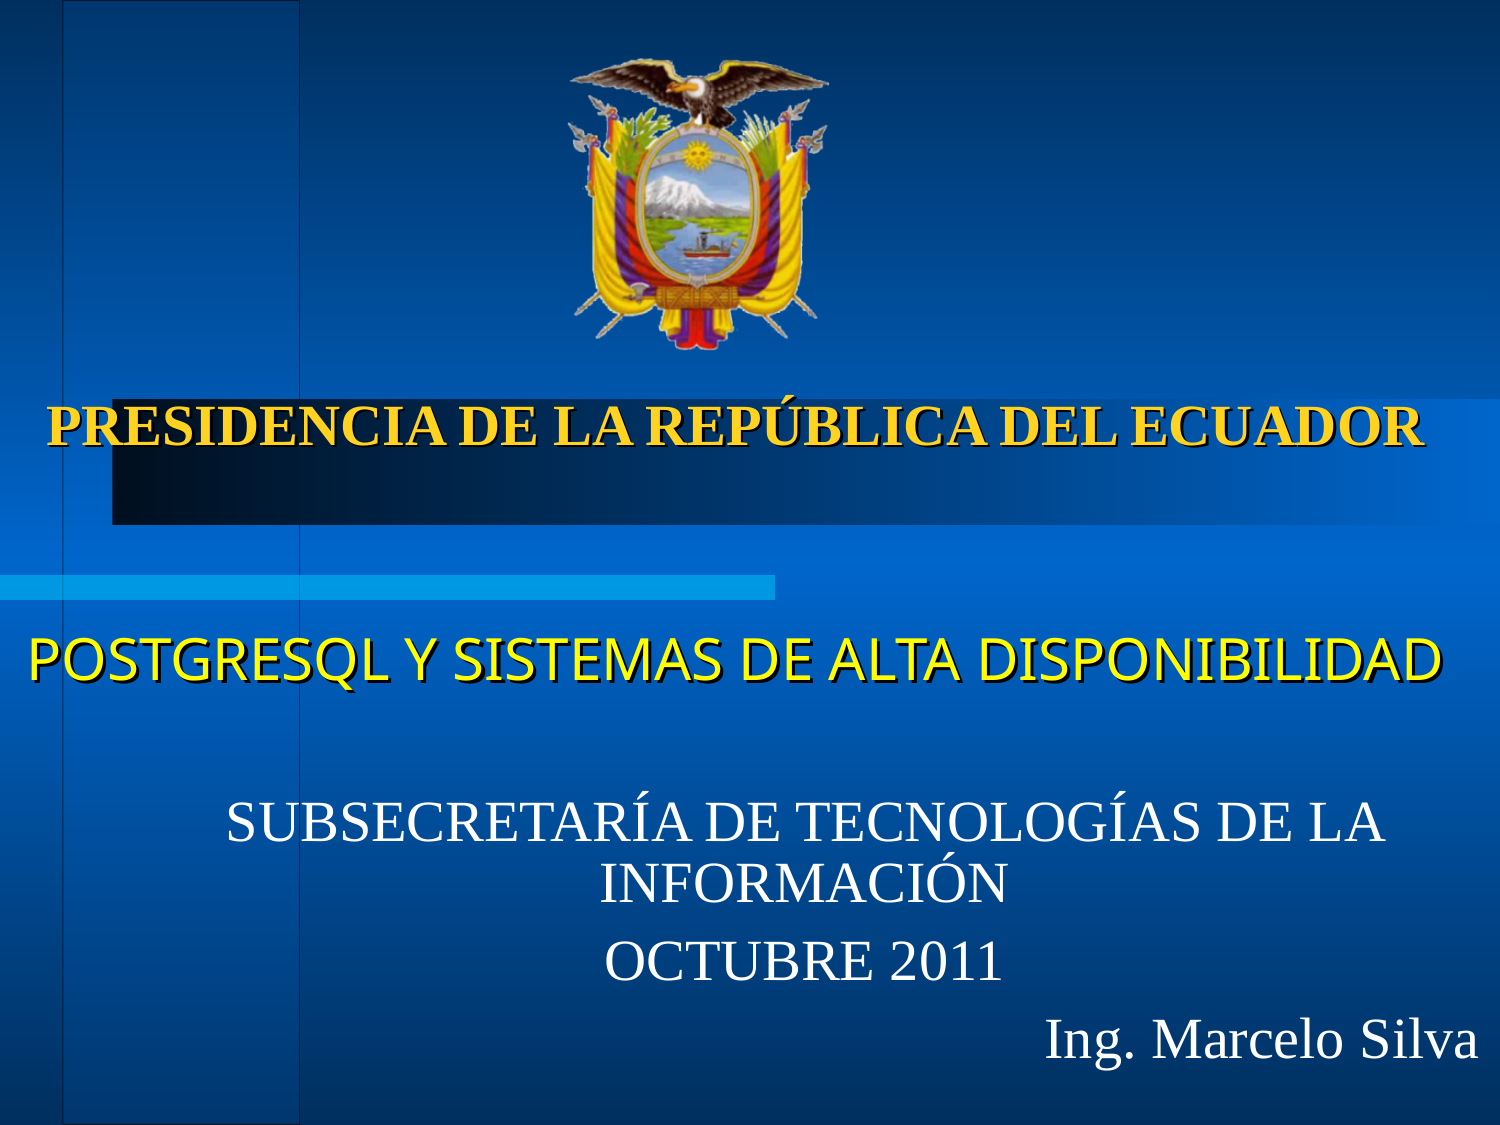

# PRESIDENCIA DE LA REPÚBLICA DEL ECUADOR POSTGRESQL Y SISTEMAS DE ALTA DISPONIBILIDAD
SUBSECRETARÍA DE TECNOLOGÍAS DE LA INFORMACIÓN
OCTUBRE 2011
Ing. Marcelo Silva